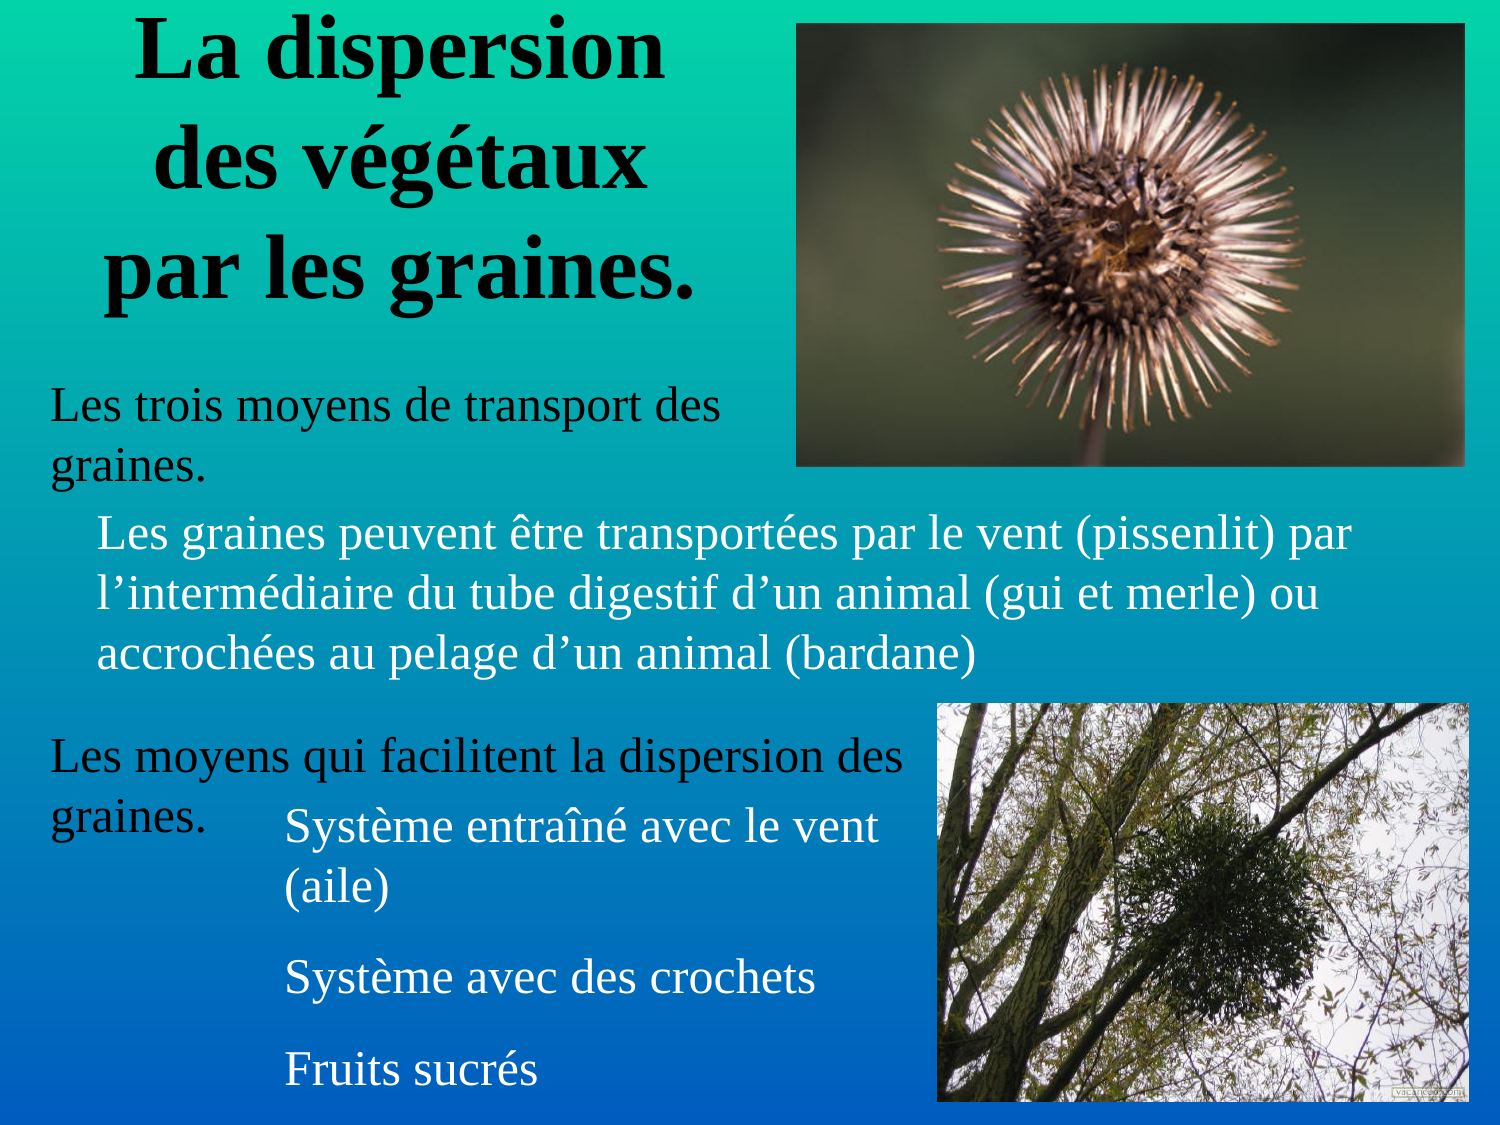

La dispersion des végétaux par les graines.
Les trois moyens de transport des graines.
Les graines peuvent être transportées par le vent (pissenlit) par l’intermédiaire du tube digestif d’un animal (gui et merle) ou accrochées au pelage d’un animal (bardane)
Les moyens qui facilitent la dispersion des graines.
Système entraîné avec le vent (aile)
Système avec des crochets
Fruits sucrés